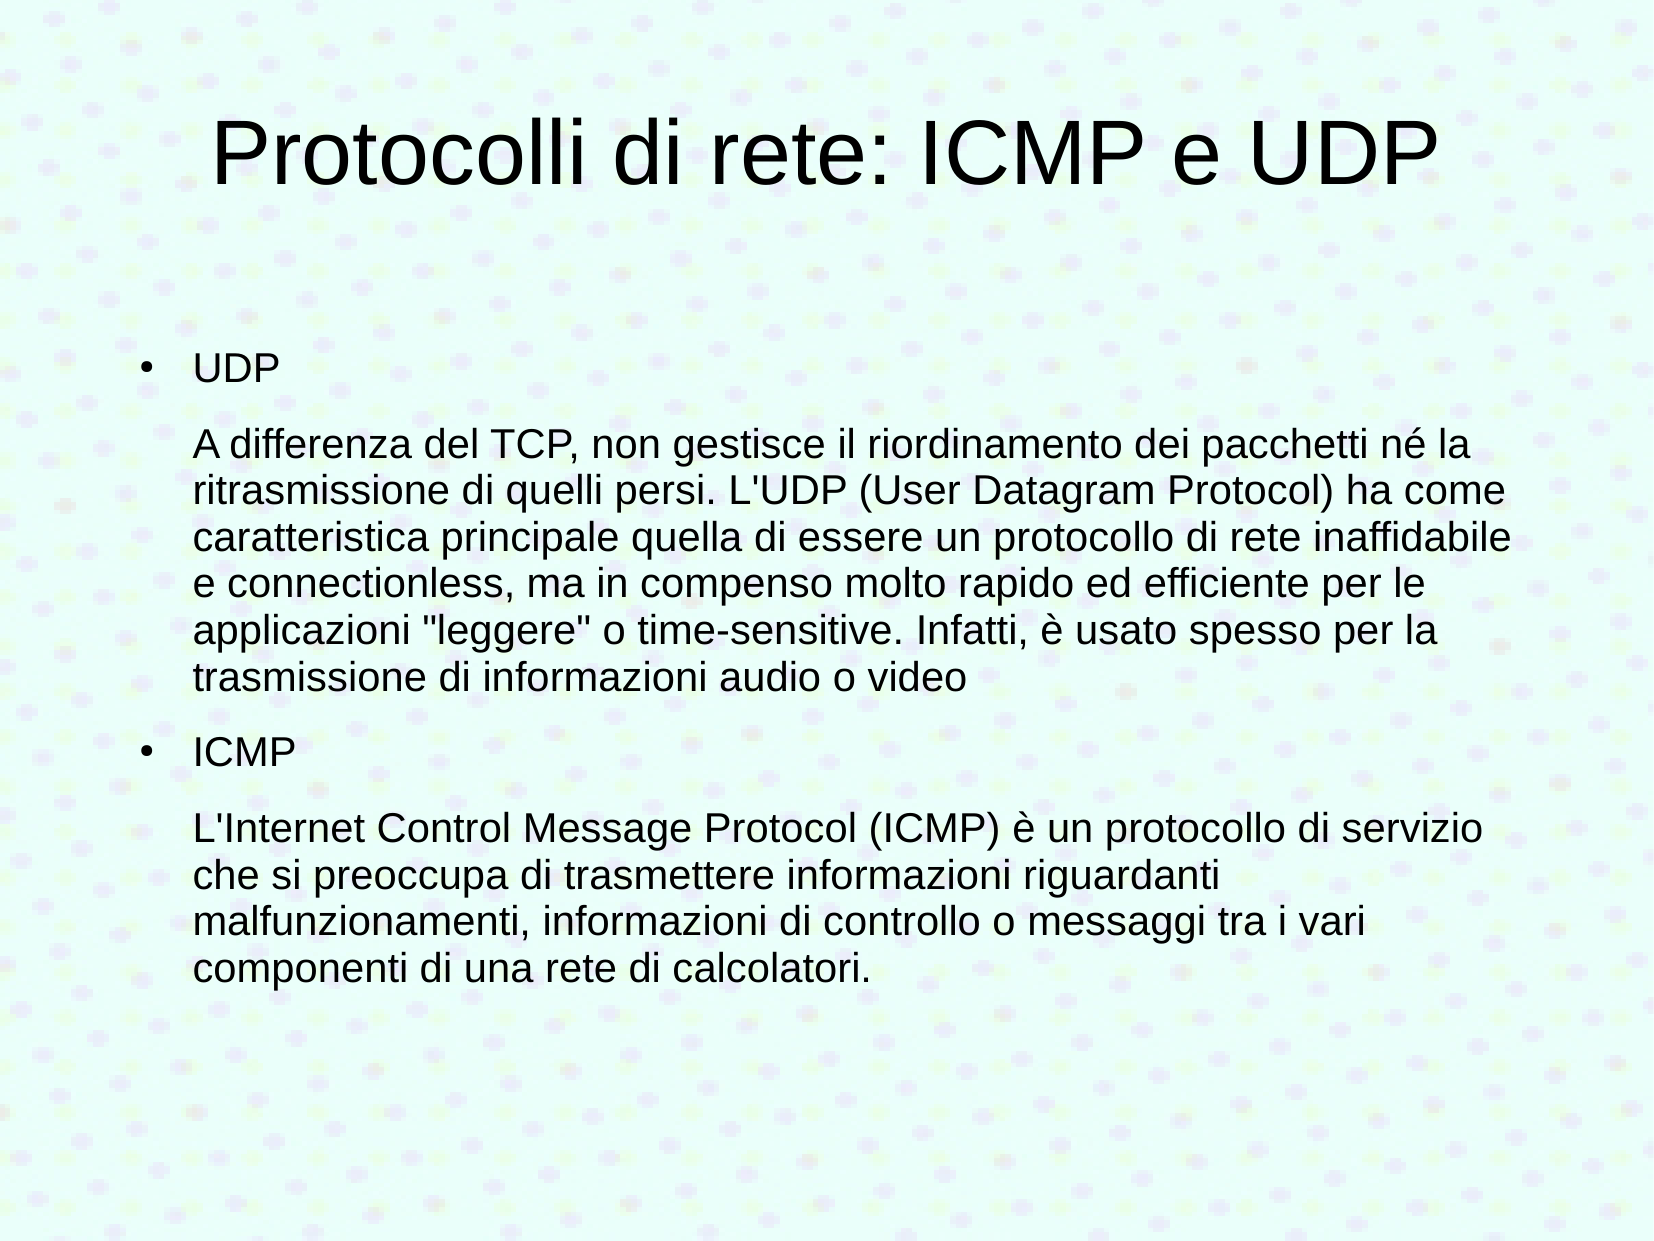

# Protocolli di rete: ICMP e UDP
UDP
A differenza del TCP, non gestisce il riordinamento dei pacchetti né la ritrasmissione di quelli persi. L'UDP (User Datagram Protocol) ha come caratteristica principale quella di essere un protocollo di rete inaffidabile e connectionless, ma in compenso molto rapido ed efficiente per le applicazioni "leggere" o time-sensitive. Infatti, è usato spesso per la trasmissione di informazioni audio o video
ICMP
L'Internet Control Message Protocol (ICMP) è un protocollo di servizio che si preoccupa di trasmettere informazioni riguardanti malfunzionamenti, informazioni di controllo o messaggi tra i vari componenti di una rete di calcolatori.